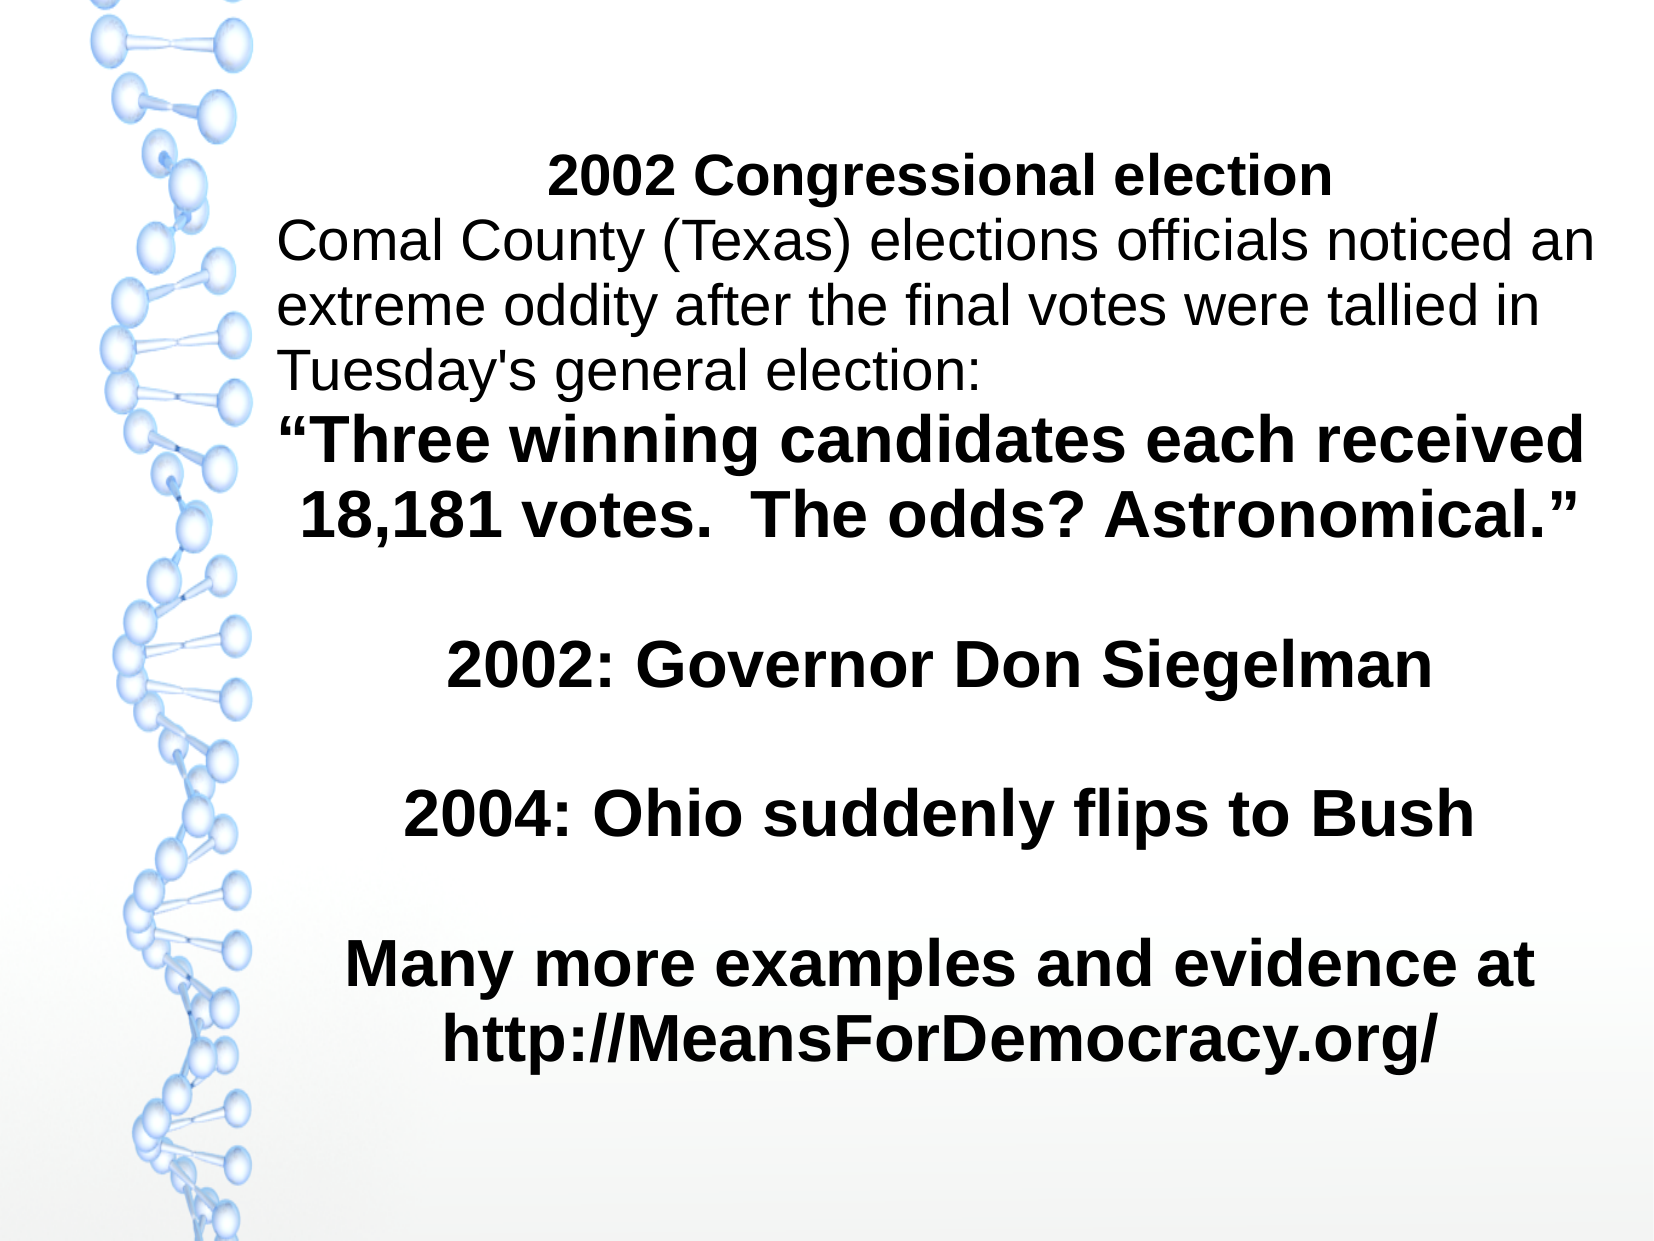

2002 Congressional election
Comal County (Texas) elections officials noticed an
extreme oddity after the final votes were tallied in
Tuesday's general election:
“Three winning candidates each received
18,181 votes. The odds? Astronomical.”
2002: Governor Don Siegelman
2004: Ohio suddenly flips to Bush
Many more examples and evidence at
http://MeansForDemocracy.org/